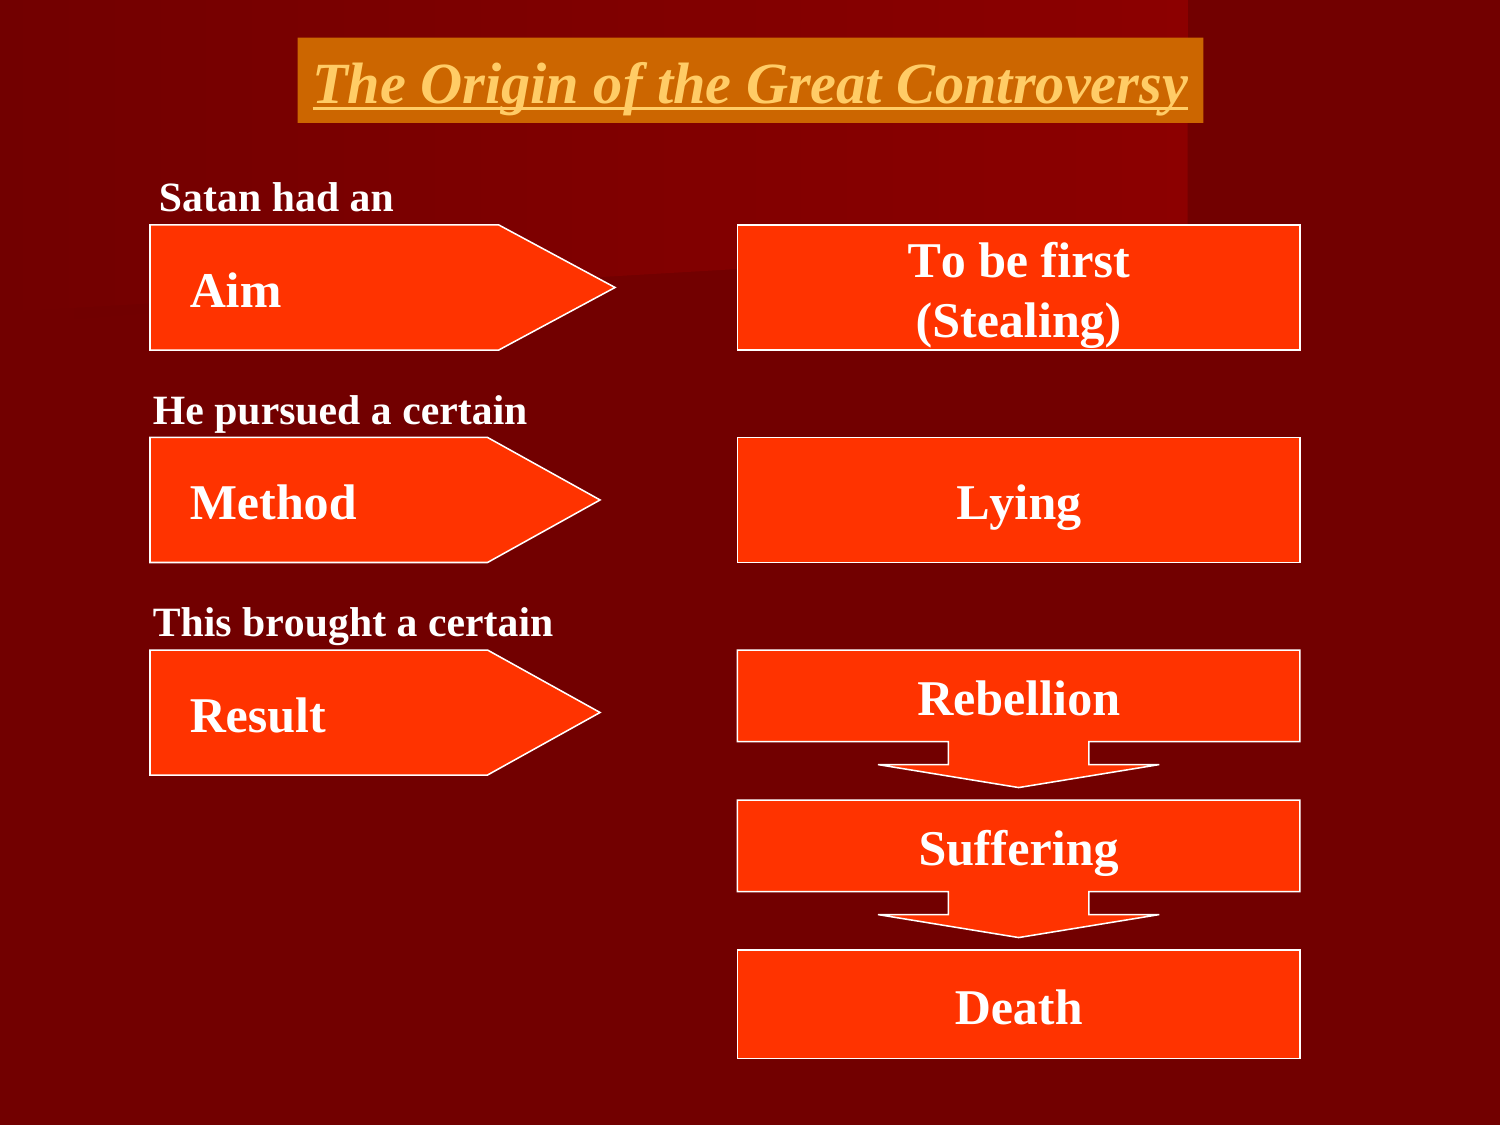

The Origin of the Great Controversy
Satan had an
 Aim
To be first
(Stealing)
He pursued a certain
 Method
Lying
This brought a certain
 Result
Rebellion
Suffering
Death